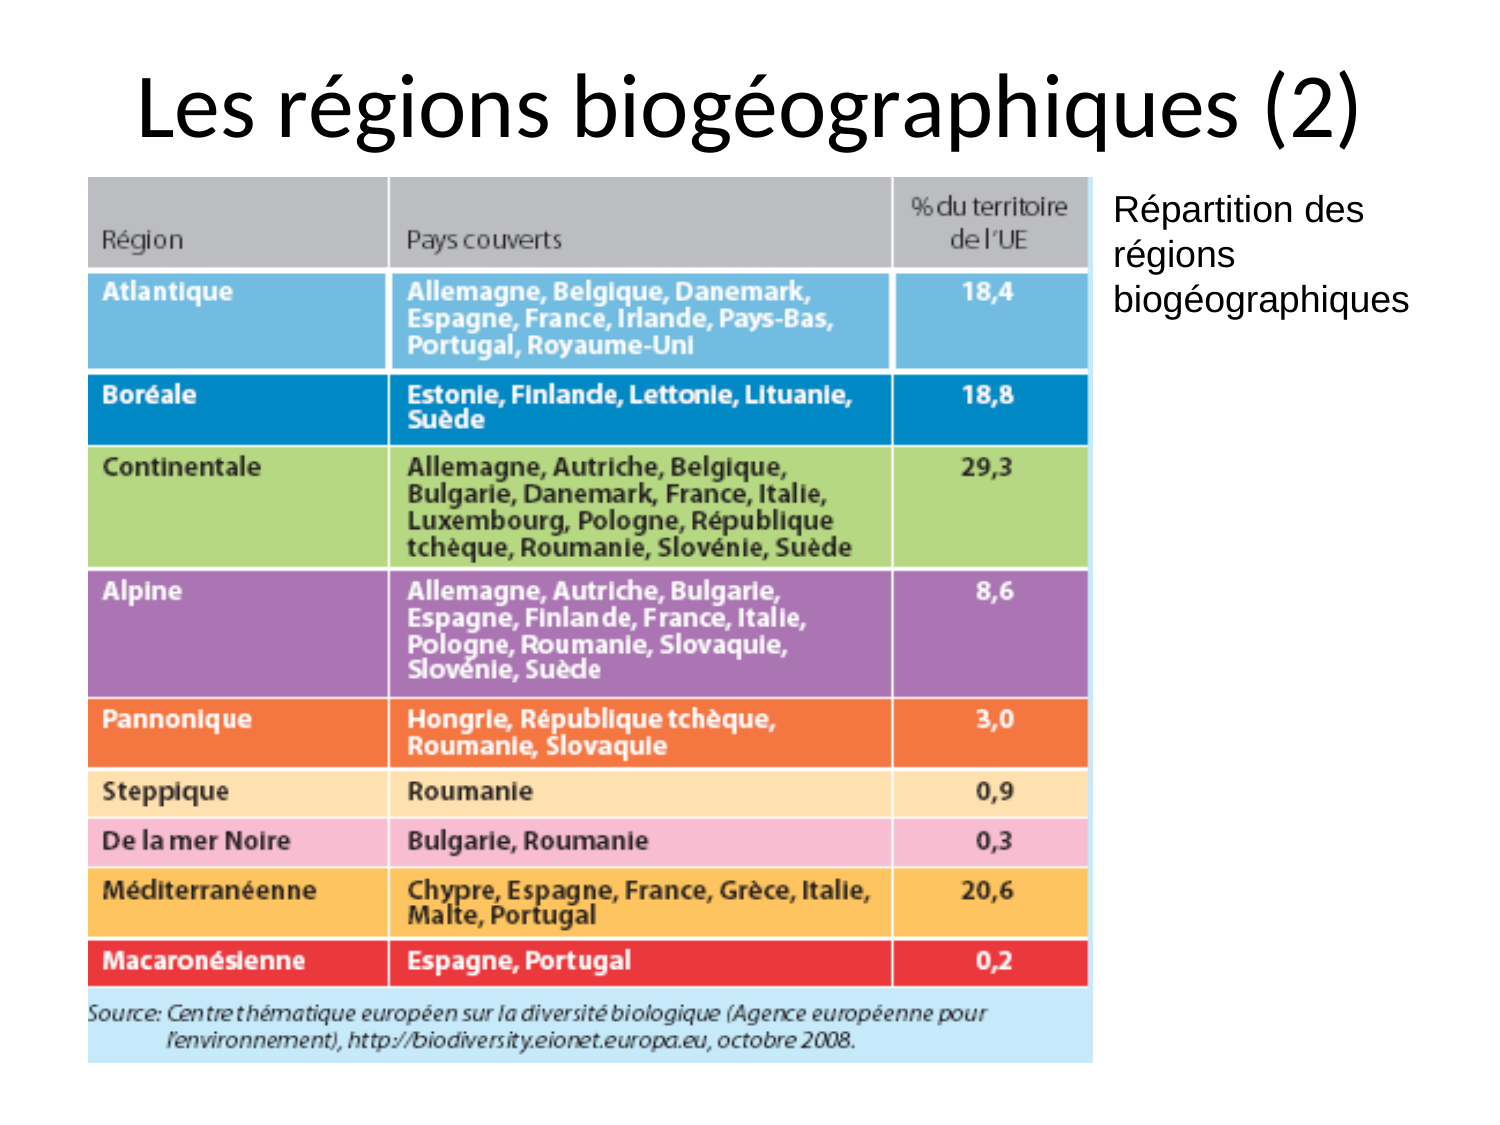

# Les régions biogéographiques (2)
Répartition des régions
biogéographiques